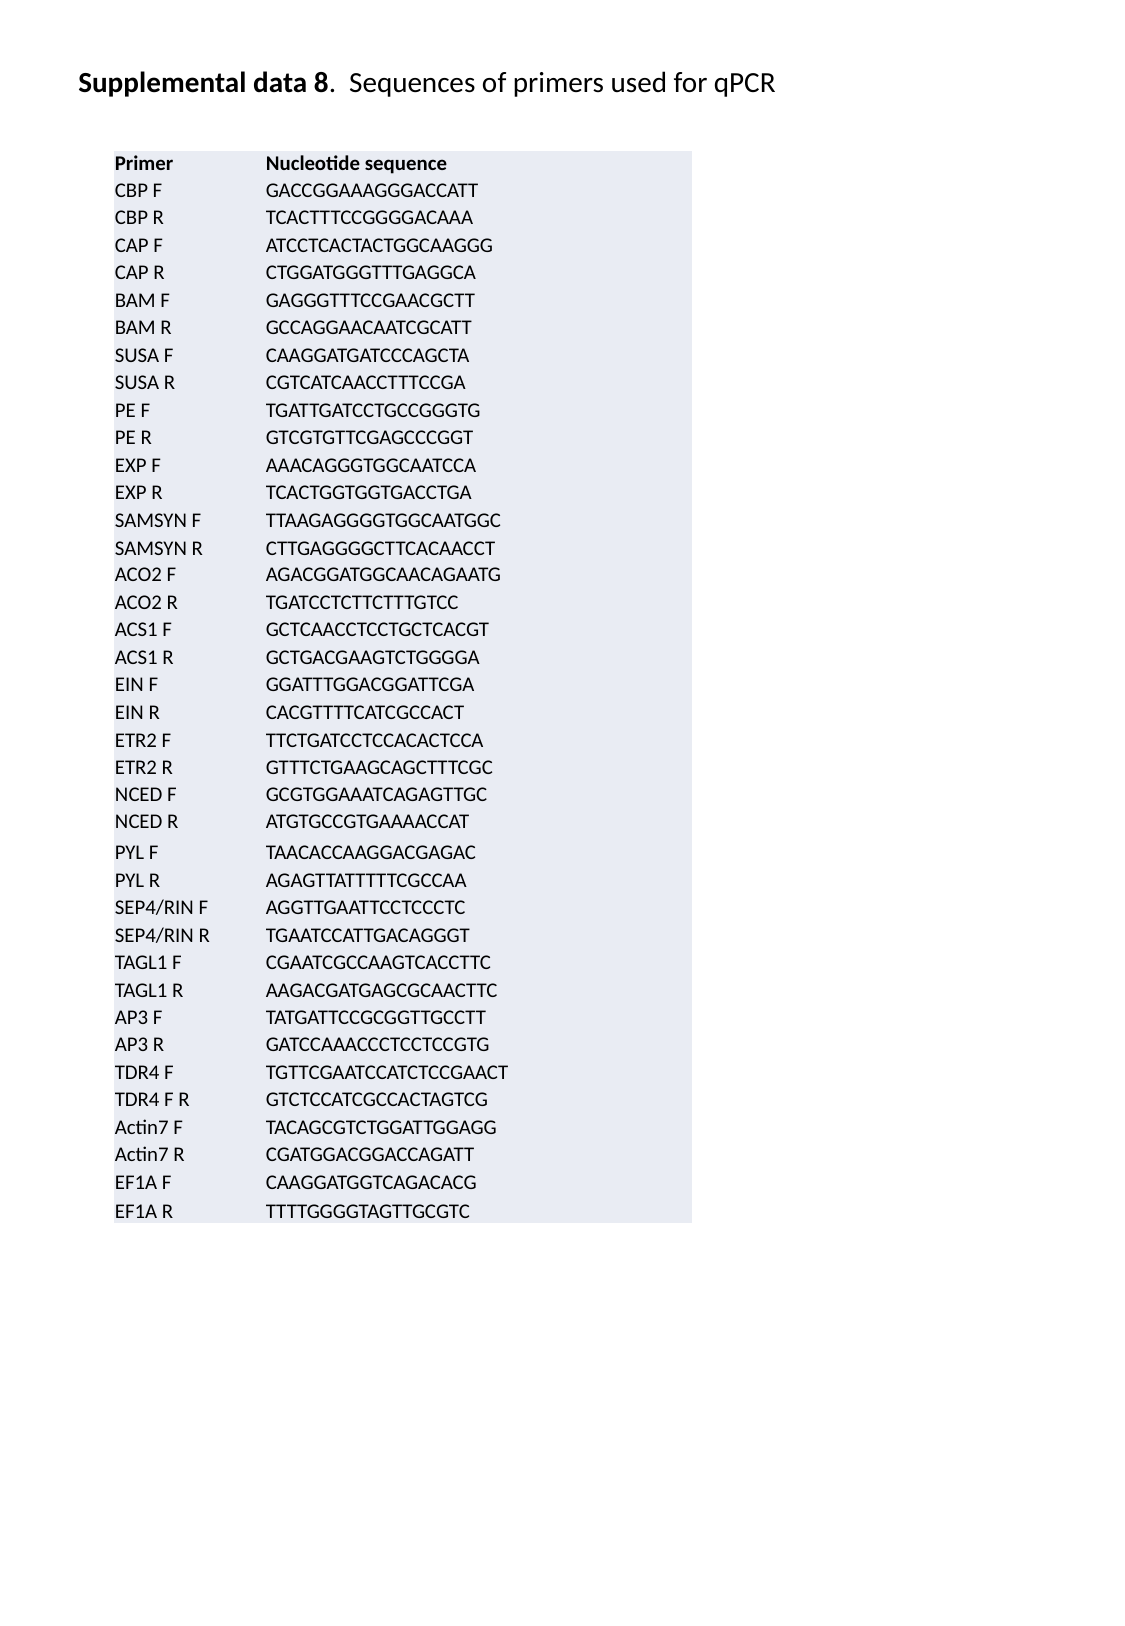

Supplemental data 8. Sequences of primers used for qPCR
| Primer | Nucleotide sequence |
| --- | --- |
| CBP F | GACCGGAAAGGGACCATT |
| CBP R | TCACTTTCCGGGGACAAA |
| CAP F | ATCCTCACTACTGGCAAGGG |
| CAP R | CTGGATGGGTTTGAGGCA |
| BAM F | GAGGGTTTCCGAACGCTT |
| BAM R | GCCAGGAACAATCGCATT |
| SUSA F | CAAGGATGATCCCAGCTA |
| SUSA R | CGTCATCAACCTTTCCGA |
| PE F | TGATTGATCCTGCCGGGTG |
| PE R | GTCGTGTTCGAGCCCGGT |
| EXP F | AAACAGGGTGGCAATCCA |
| EXP R | TCACTGGTGGTGACCTGA |
| SAMSYN F | TTAAGAGGGGTGGCAATGGC |
| SAMSYN R | CTTGAGGGGCTTCACAACCT |
| ACO2 F | AGACGGATGGCAACAGAATG |
| ACO2 R | TGATCCTCTTCTTTGTCC |
| ACS1 F | GCTCAACCTCCTGCTCACGT |
| ACS1 R | GCTGACGAAGTCTGGGGA |
| EIN F | GGATTTGGACGGATTCGA |
| EIN R | CACGTTTTCATCGCCACT |
| ETR2 F | TTCTGATCCTCCACACTCCA |
| ETR2 R | GTTTCTGAAGCAGCTTTCGC |
| NCED F | GCGTGGAAATCAGAGTTGC |
| NCED R | ATGTGCCGTGAAAACCAT |
| PYL F | TAACACCAAGGACGAGAC |
| PYL R | AGAGTTATTTTTCGCCAA |
| SEP4/RIN F | AGGTTGAATTCCTCCCTC |
| SEP4/RIN R | TGAATCCATTGACAGGGT |
| TAGL1 F | CGAATCGCCAAGTCACCTTC |
| TAGL1 R | AAGACGATGAGCGCAACTTC |
| AP3 F | TATGATTCCGCGGTTGCCTT |
| AP3 R | GATCCAAACCCTCCTCCGTG |
| TDR4 F | TGTTCGAATCCATCTCCGAACT |
| TDR4 F R | GTCTCCATCGCCACTAGTCG |
| Actin7 F | TACAGCGTCTGGATTGGAGG |
| Actin7 R | CGATGGACGGACCAGATT |
| EF1A F | CAAGGATGGTCAGACACG |
| EF1A R | TTTTGGGGTAGTTGCGTC |